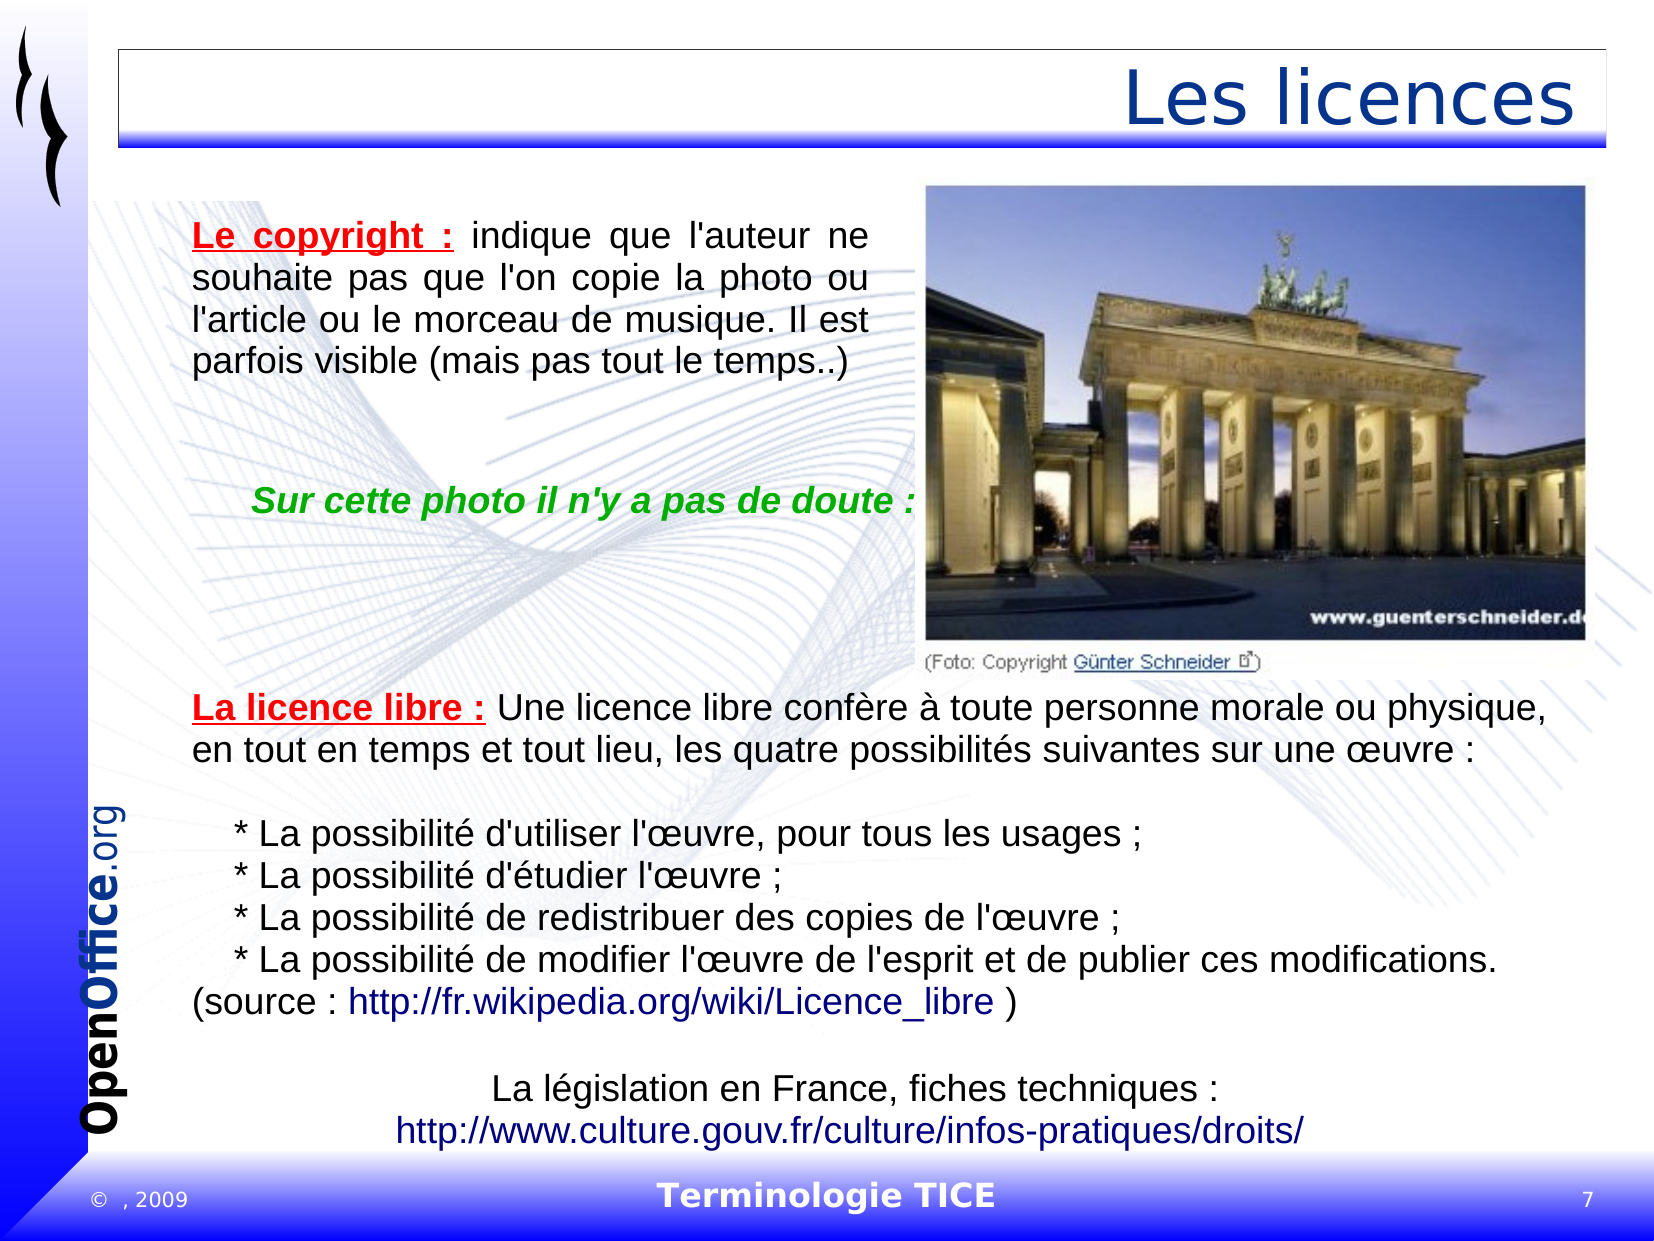

# Les licences
Le copyright : indique que l'auteur ne souhaite pas que l'on copie la photo ou l'article ou le morceau de musique. Il est parfois visible (mais pas tout le temps..)
Sur cette photo il n'y a pas de doute :
La licence libre : Une licence libre confère à toute personne morale ou physique, en tout en temps et tout lieu, les quatre possibilités suivantes sur une œuvre :
 * La possibilité d'utiliser l'œuvre, pour tous les usages ;
 * La possibilité d'étudier l'œuvre ;
 * La possibilité de redistribuer des copies de l'œuvre ;
 * La possibilité de modifier l'œuvre de l'esprit et de publier ces modifications.
(source : http://fr.wikipedia.org/wiki/Licence_libre )
La législation en France, fiches techniques :
http://www.culture.gouv.fr/culture/infos-pratiques/droits/